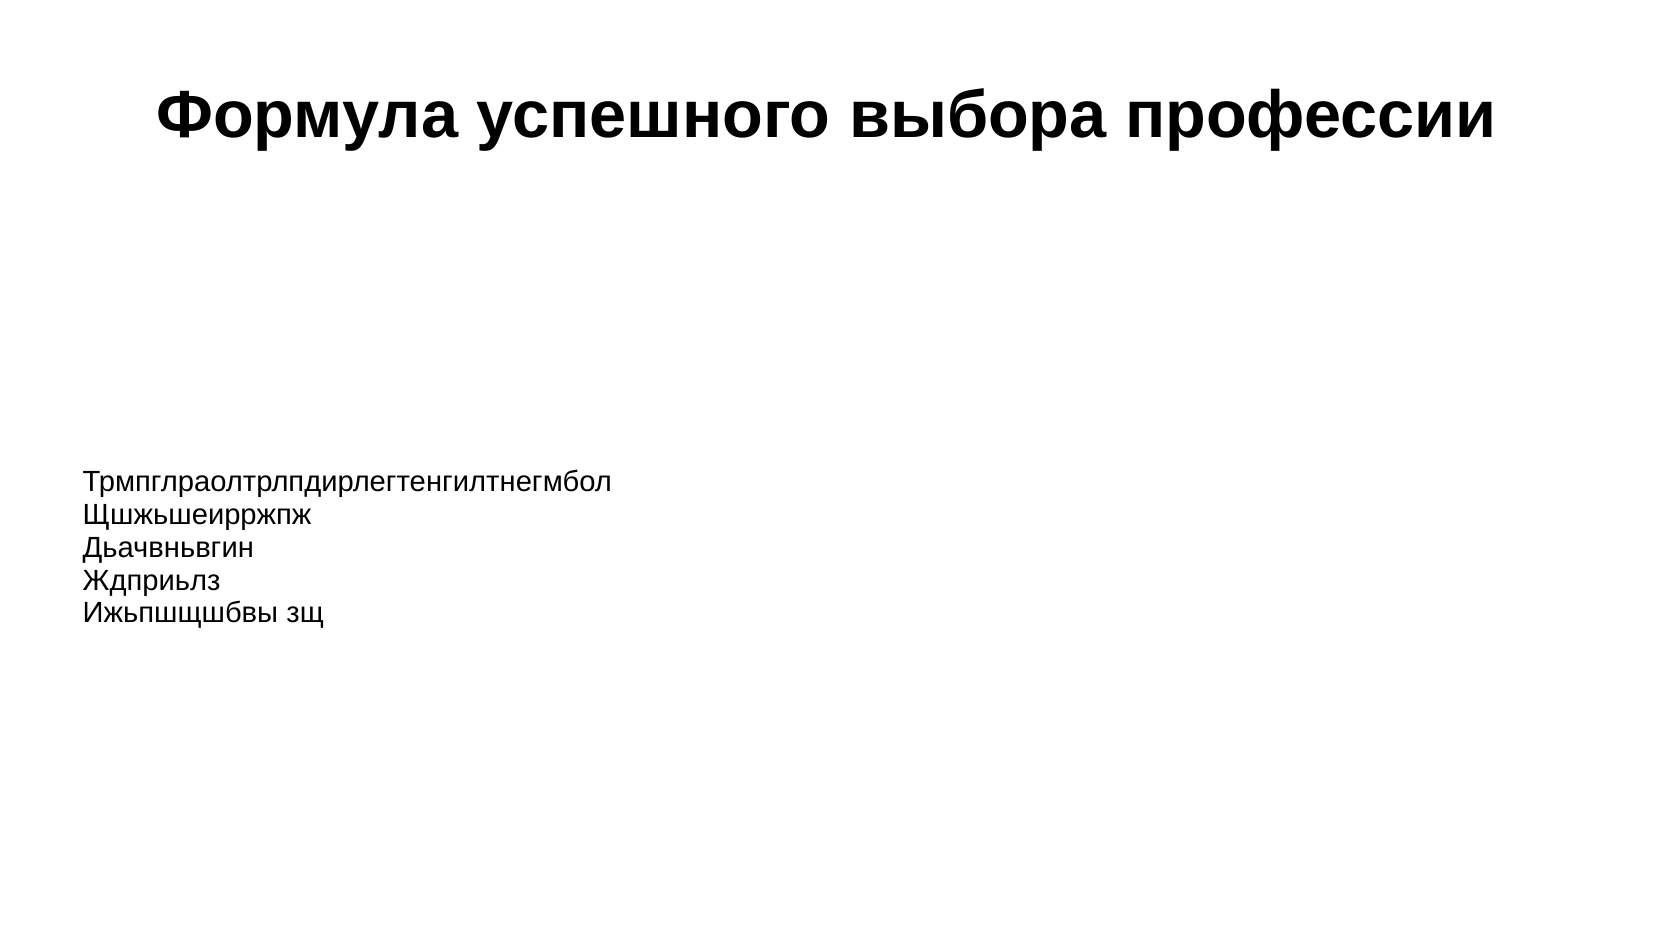

# Формула успешного выбора профессии
Трмпглраолтрлпдирлегтенгилтнегмбол
Щшжьшеирржпж
Дьачвньвгин
Ждприьлз
Ижьпшщшбвы зщ